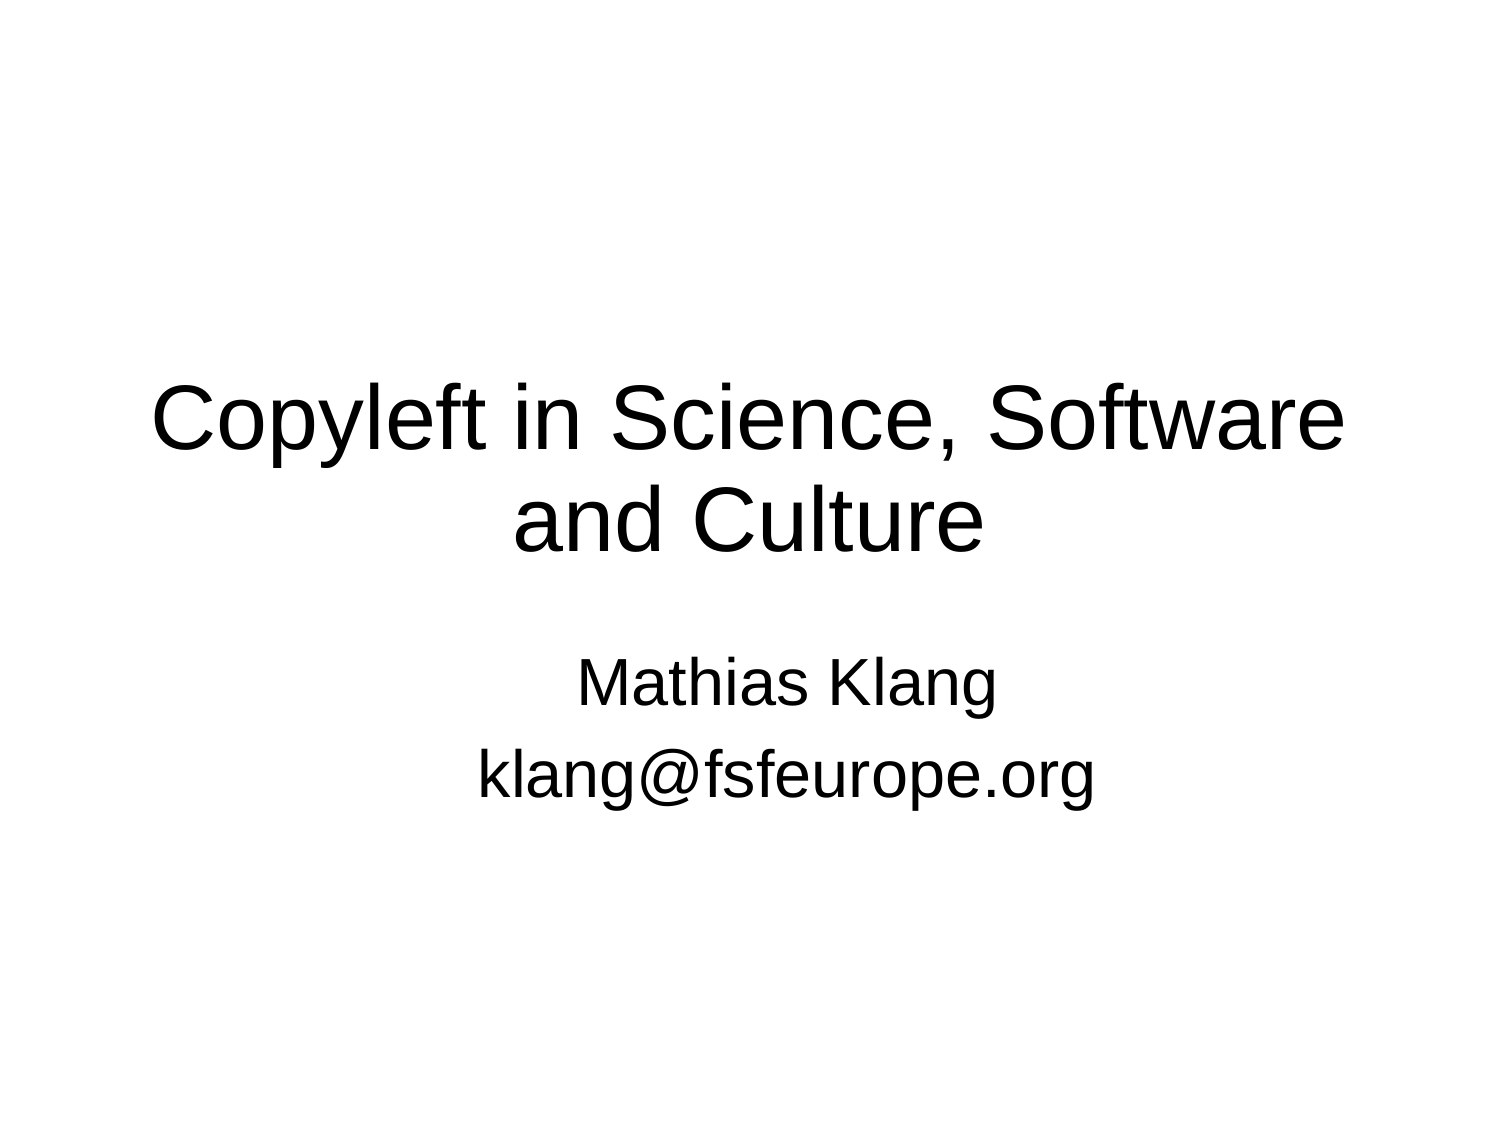

# Copyleft in Science, Software and Culture
Mathias Klang
klang@fsfeurope.org